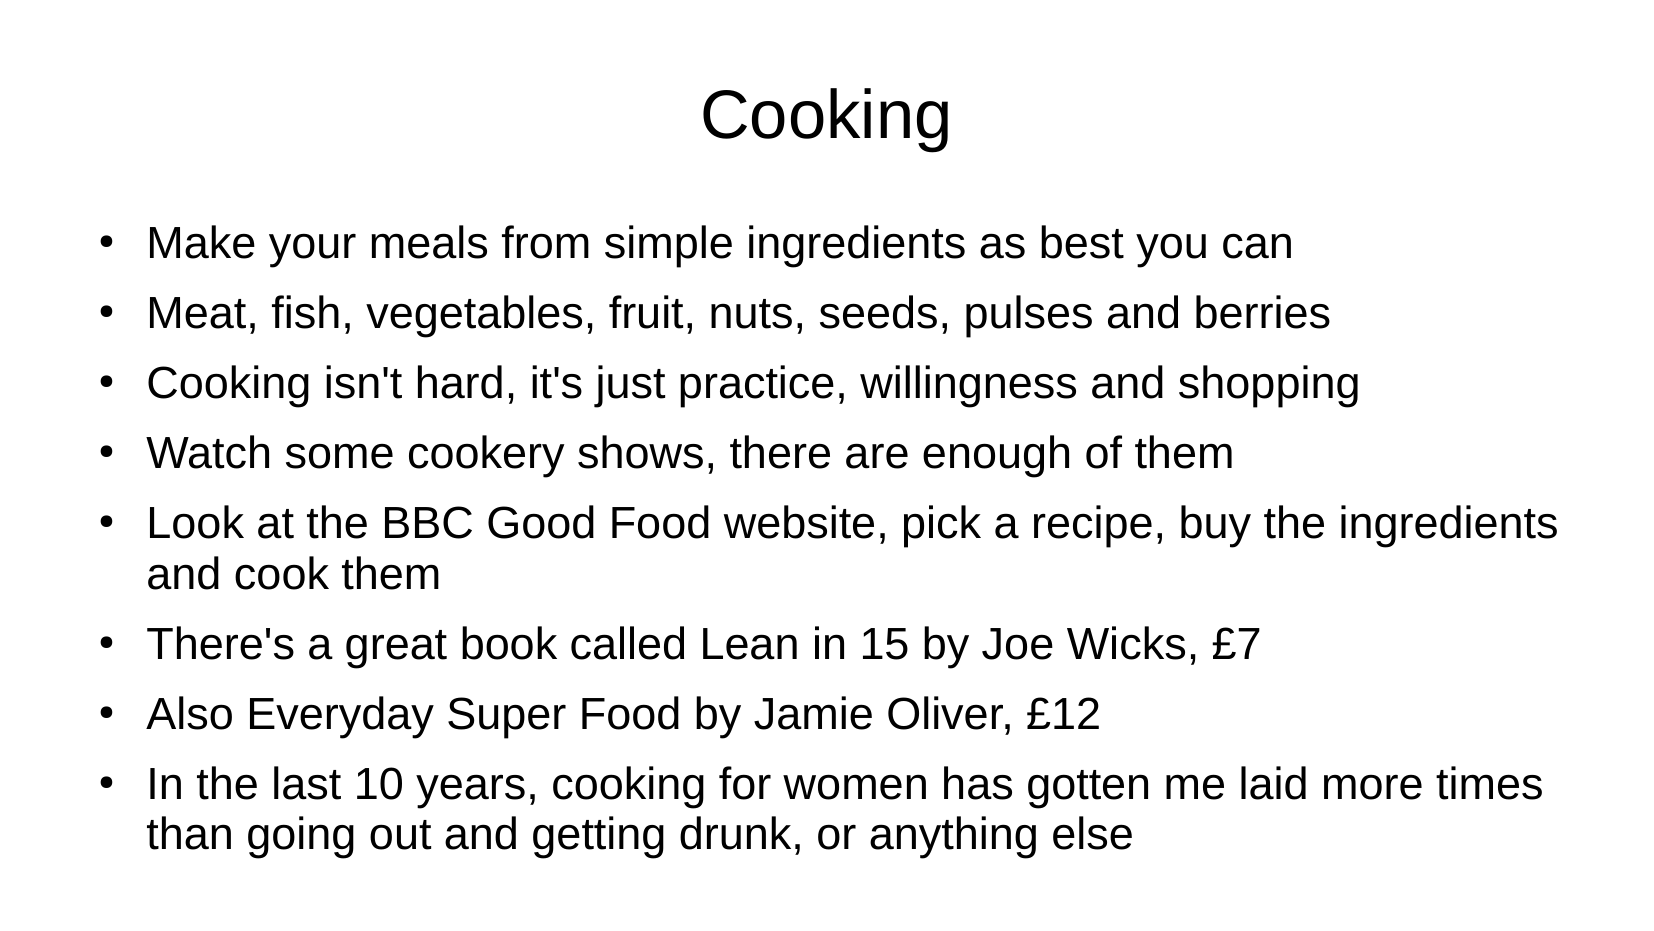

# Cooking
Make your meals from simple ingredients as best you can
Meat, fish, vegetables, fruit, nuts, seeds, pulses and berries
Cooking isn't hard, it's just practice, willingness and shopping
Watch some cookery shows, there are enough of them
Look at the BBC Good Food website, pick a recipe, buy the ingredients and cook them
There's a great book called Lean in 15 by Joe Wicks, £7
Also Everyday Super Food by Jamie Oliver, £12
In the last 10 years, cooking for women has gotten me laid more times than going out and getting drunk, or anything else